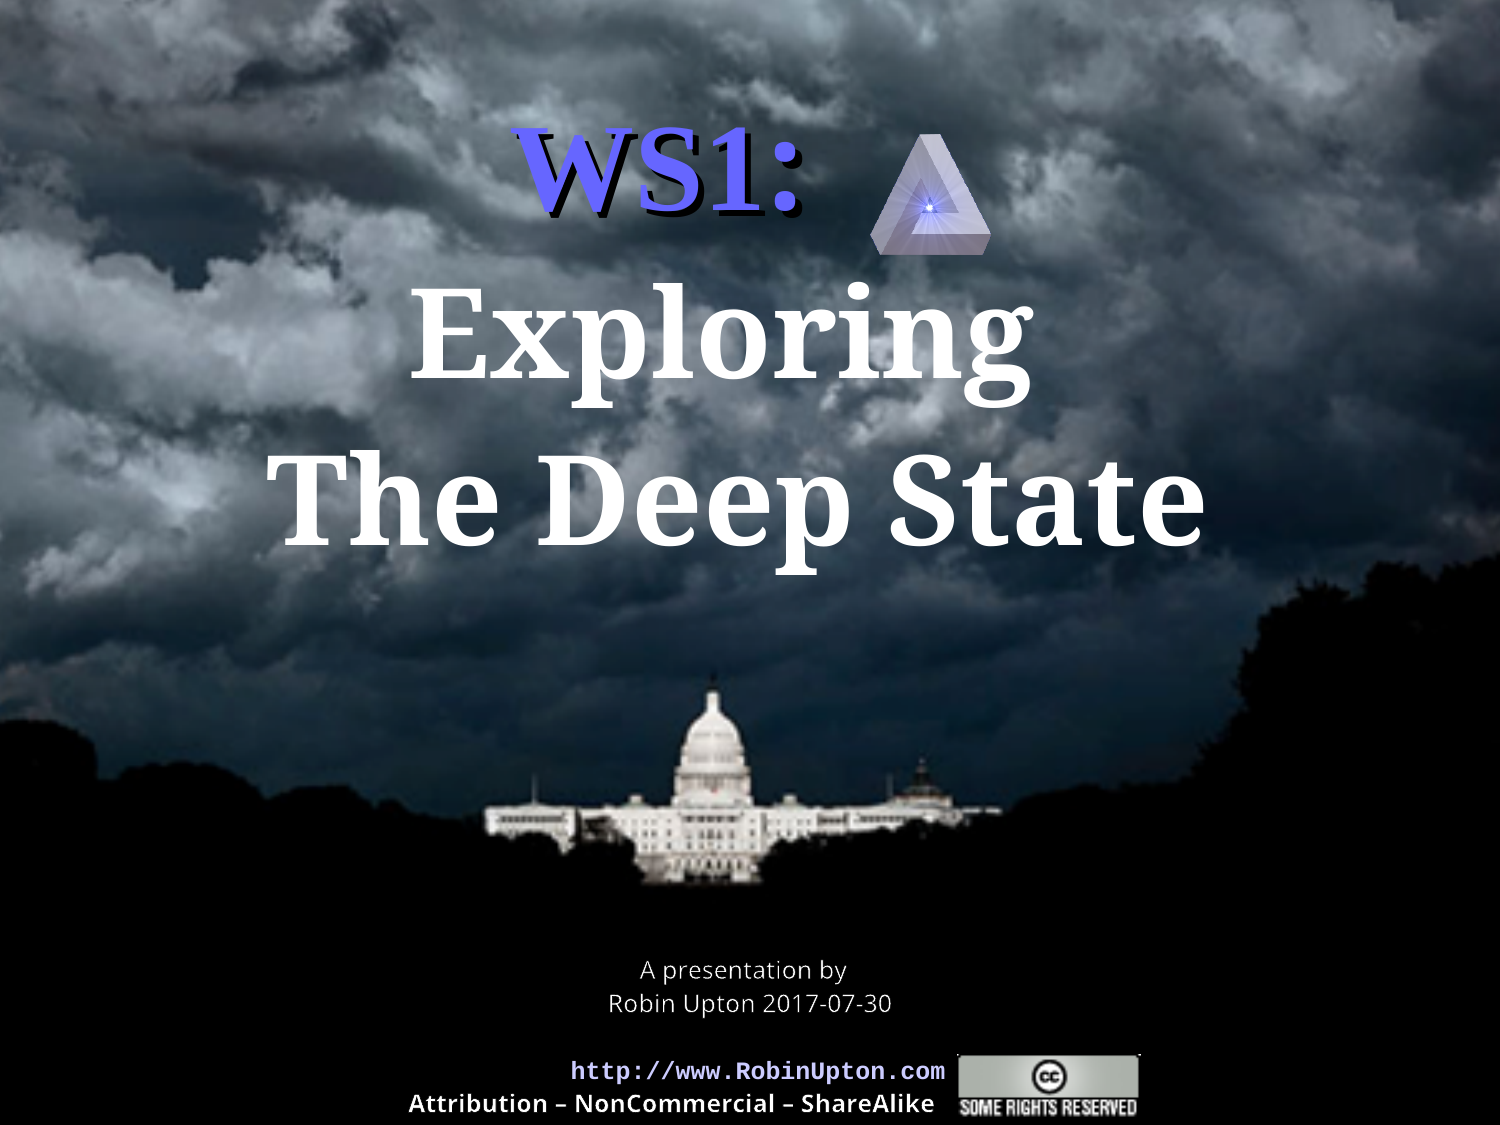

WS1:
Exploring
The Deep State
A presentation by
Robin Upton 2017-07-30
Ahttp://www.RobinUpton.com
Attribution – NonCommercial – ShareAlike